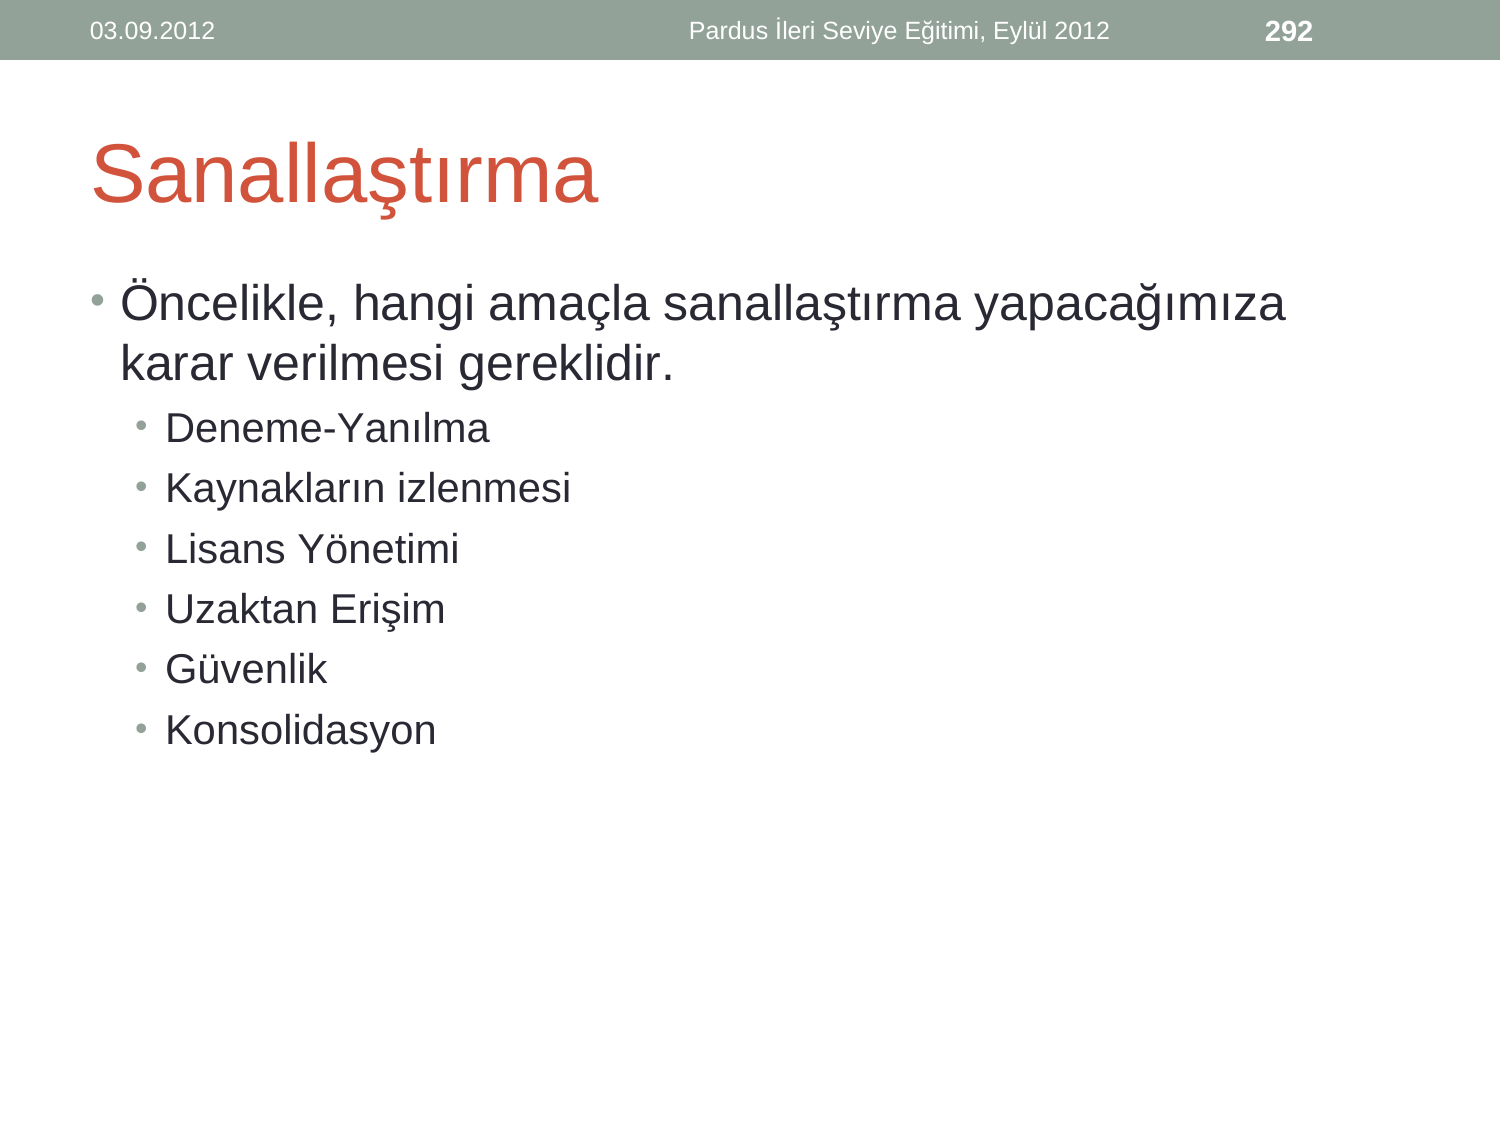

03.09.2012
Pardus İleri Seviye Eğitimi, Eylül 2012
# Sanallaştırma
Öncelikle, hangi amaçla sanallaştırma yapacağımıza karar verilmesi gereklidir.
Deneme-Yanılma
Kaynakların izlenmesi
Lisans Yönetimi
Uzaktan Erişim
Güvenlik
Konsolidasyon